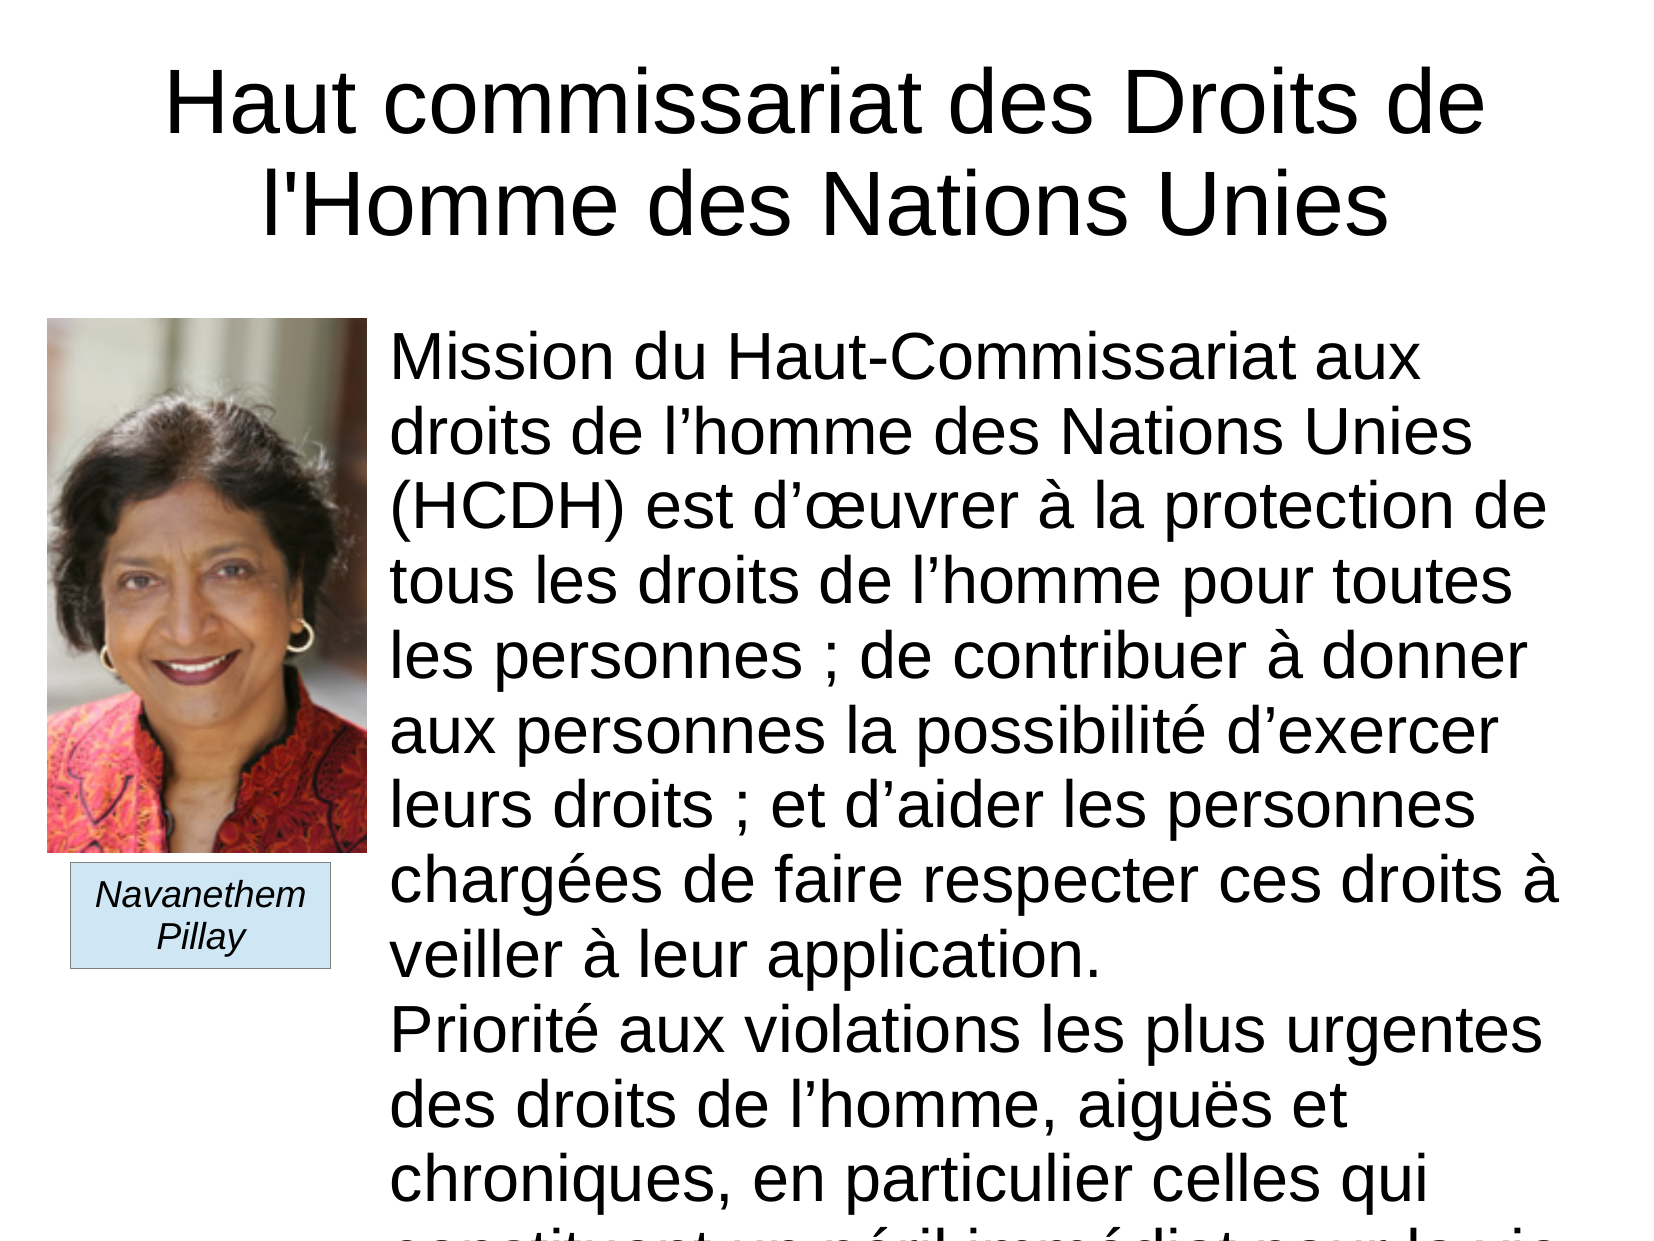

# Haut commissariat des Droits de l'Homme des Nations Unies
Mission du Haut-Commissariat aux droits de l’homme des Nations Unies (HCDH) est d’œuvrer à la protection de tous les droits de l’homme pour toutes les personnes ; de contribuer à donner aux personnes la possibilité d’exercer leurs droits ; et d’aider les personnes chargées de faire respecter ces droits à veiller à leur application.
Priorité aux violations les plus urgentes des droits de l’homme, aiguës et chroniques, en particulier celles qui constituent un péril immédiat pour la vie ;
Personnes en péril et vulnérables sur plusieurs fronts ;
Même attention à tous les droits : civils, culturels, économiques, politiques et sociaux, y compris le droit au développement ;
Mesure l’impact de son œuvre en évaluant les avantages fondamentaux que les individus ont accumulés, grâce à elle, dans le monde entier.
Consolider le programme des droits de l’homme des Nations Unies.
Navanethem
Pillay